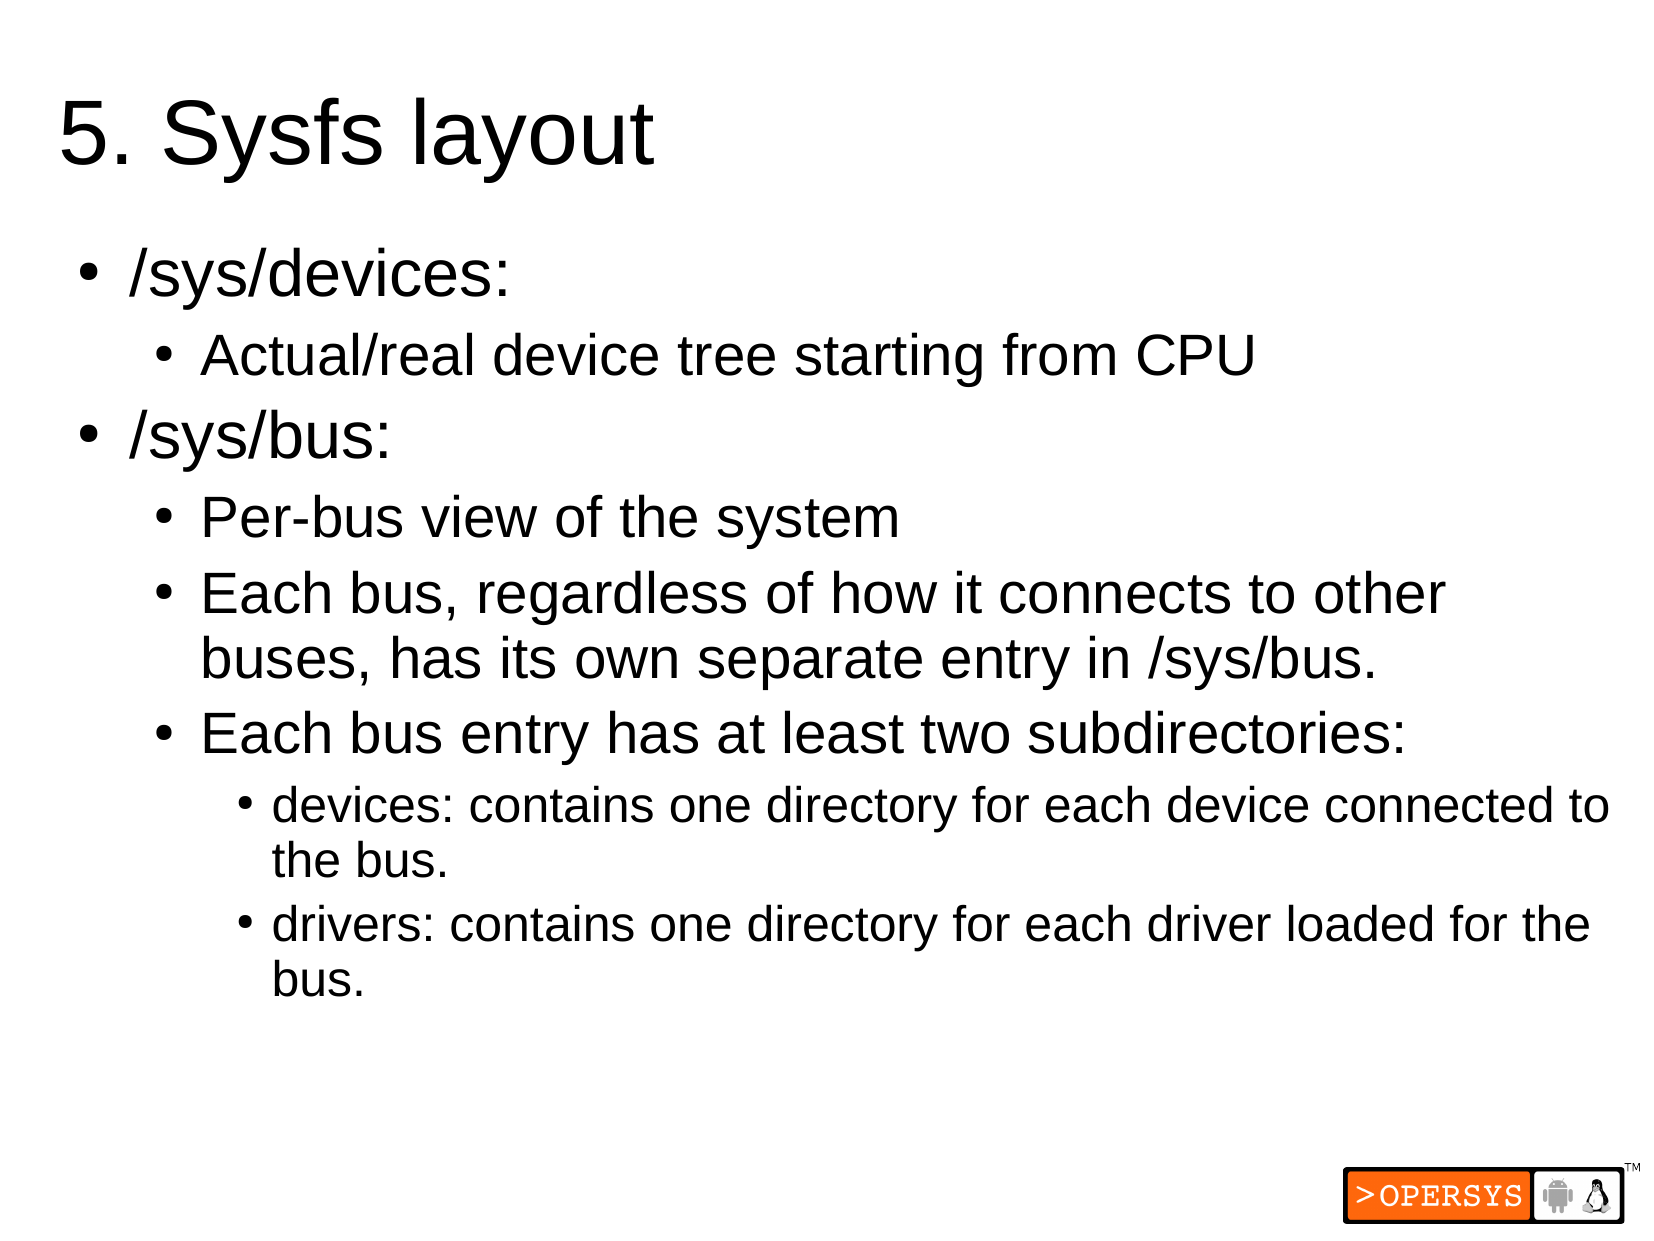

# 5. Sysfs layout
/sys/devices:
Actual/real device tree starting from CPU
/sys/bus:
Per-bus view of the system
Each bus, regardless of how it connects to other buses, has its own separate entry in /sys/bus.
Each bus entry has at least two subdirectories:
devices: contains one directory for each device connected to the bus.
drivers: contains one directory for each driver loaded for the bus.